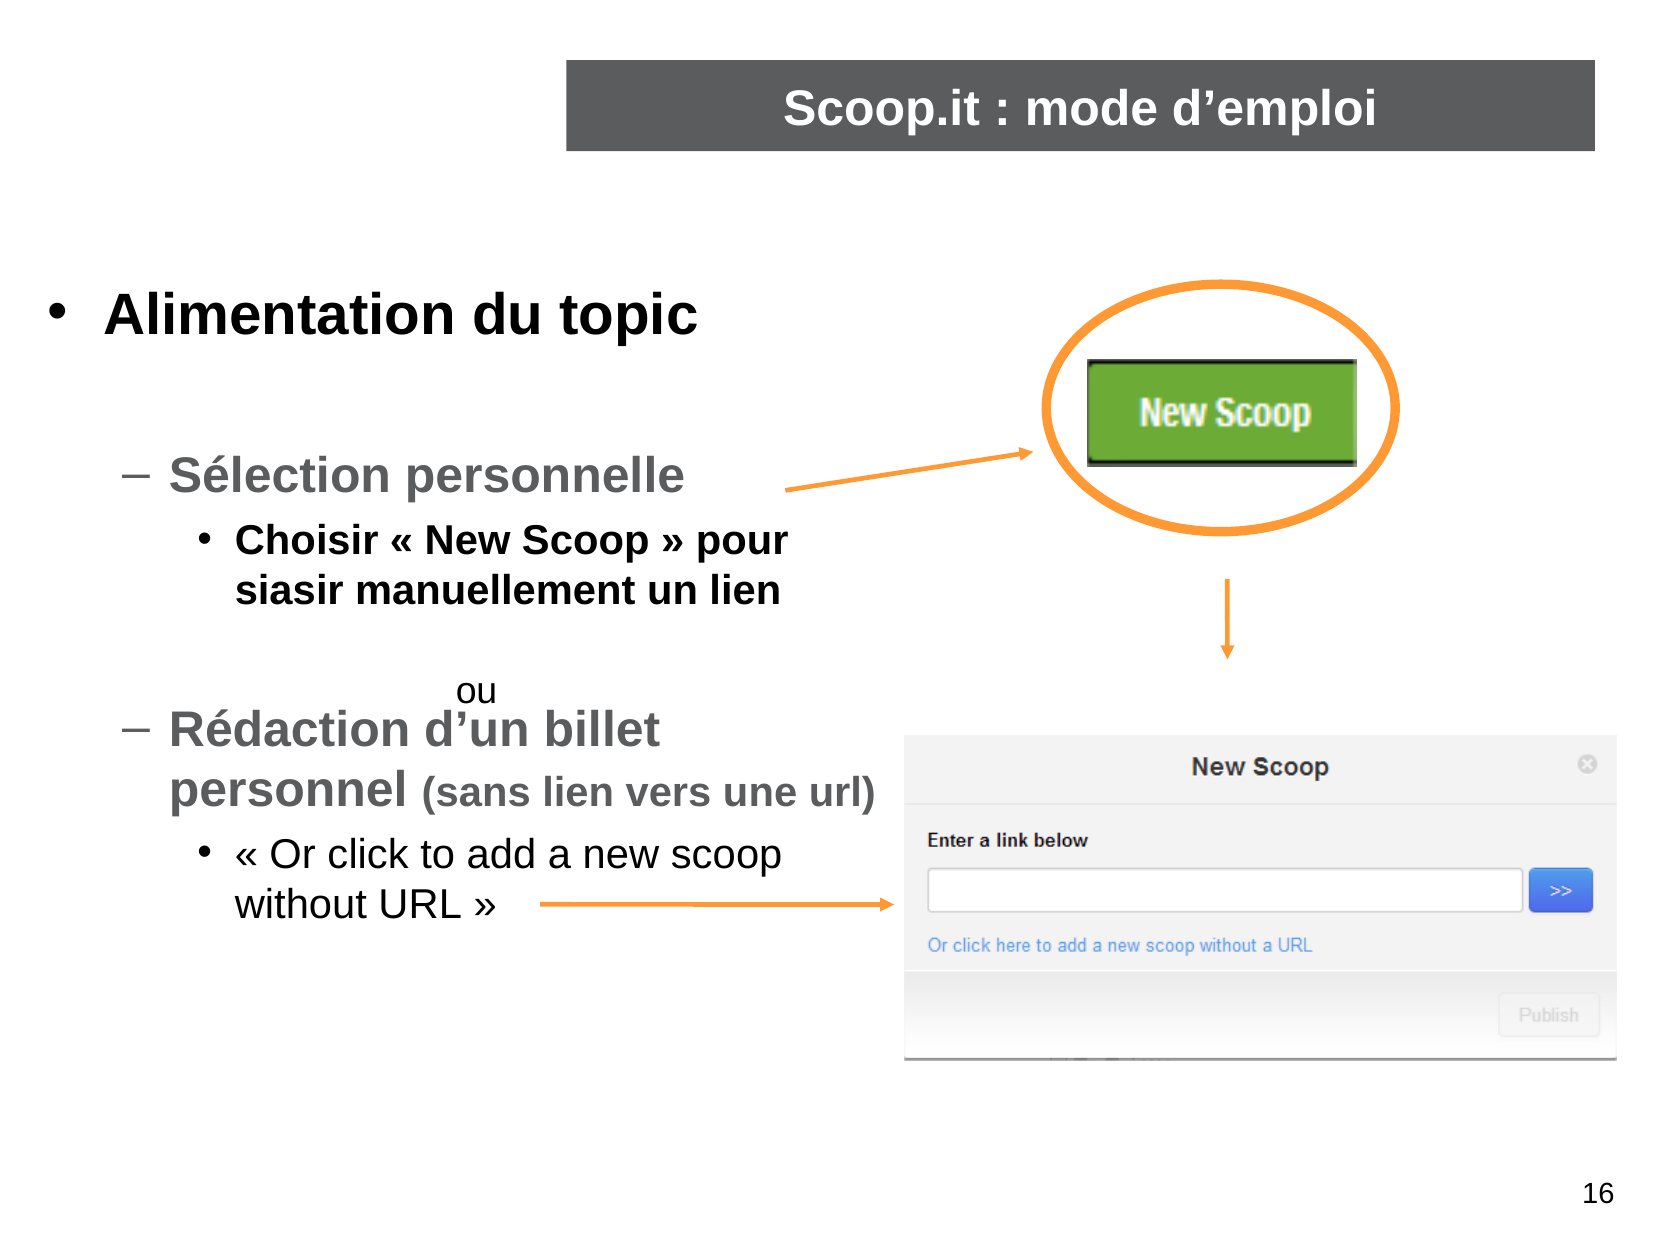

Scoop.it : mode d’emploi
Alimentation du topic
Sélection personnelle
Choisir « New Scoop » pour siasir manuellement un lien
Rédaction d’un billet personnel (sans lien vers une url)
« Or click to add a new scoop without URL »
ou